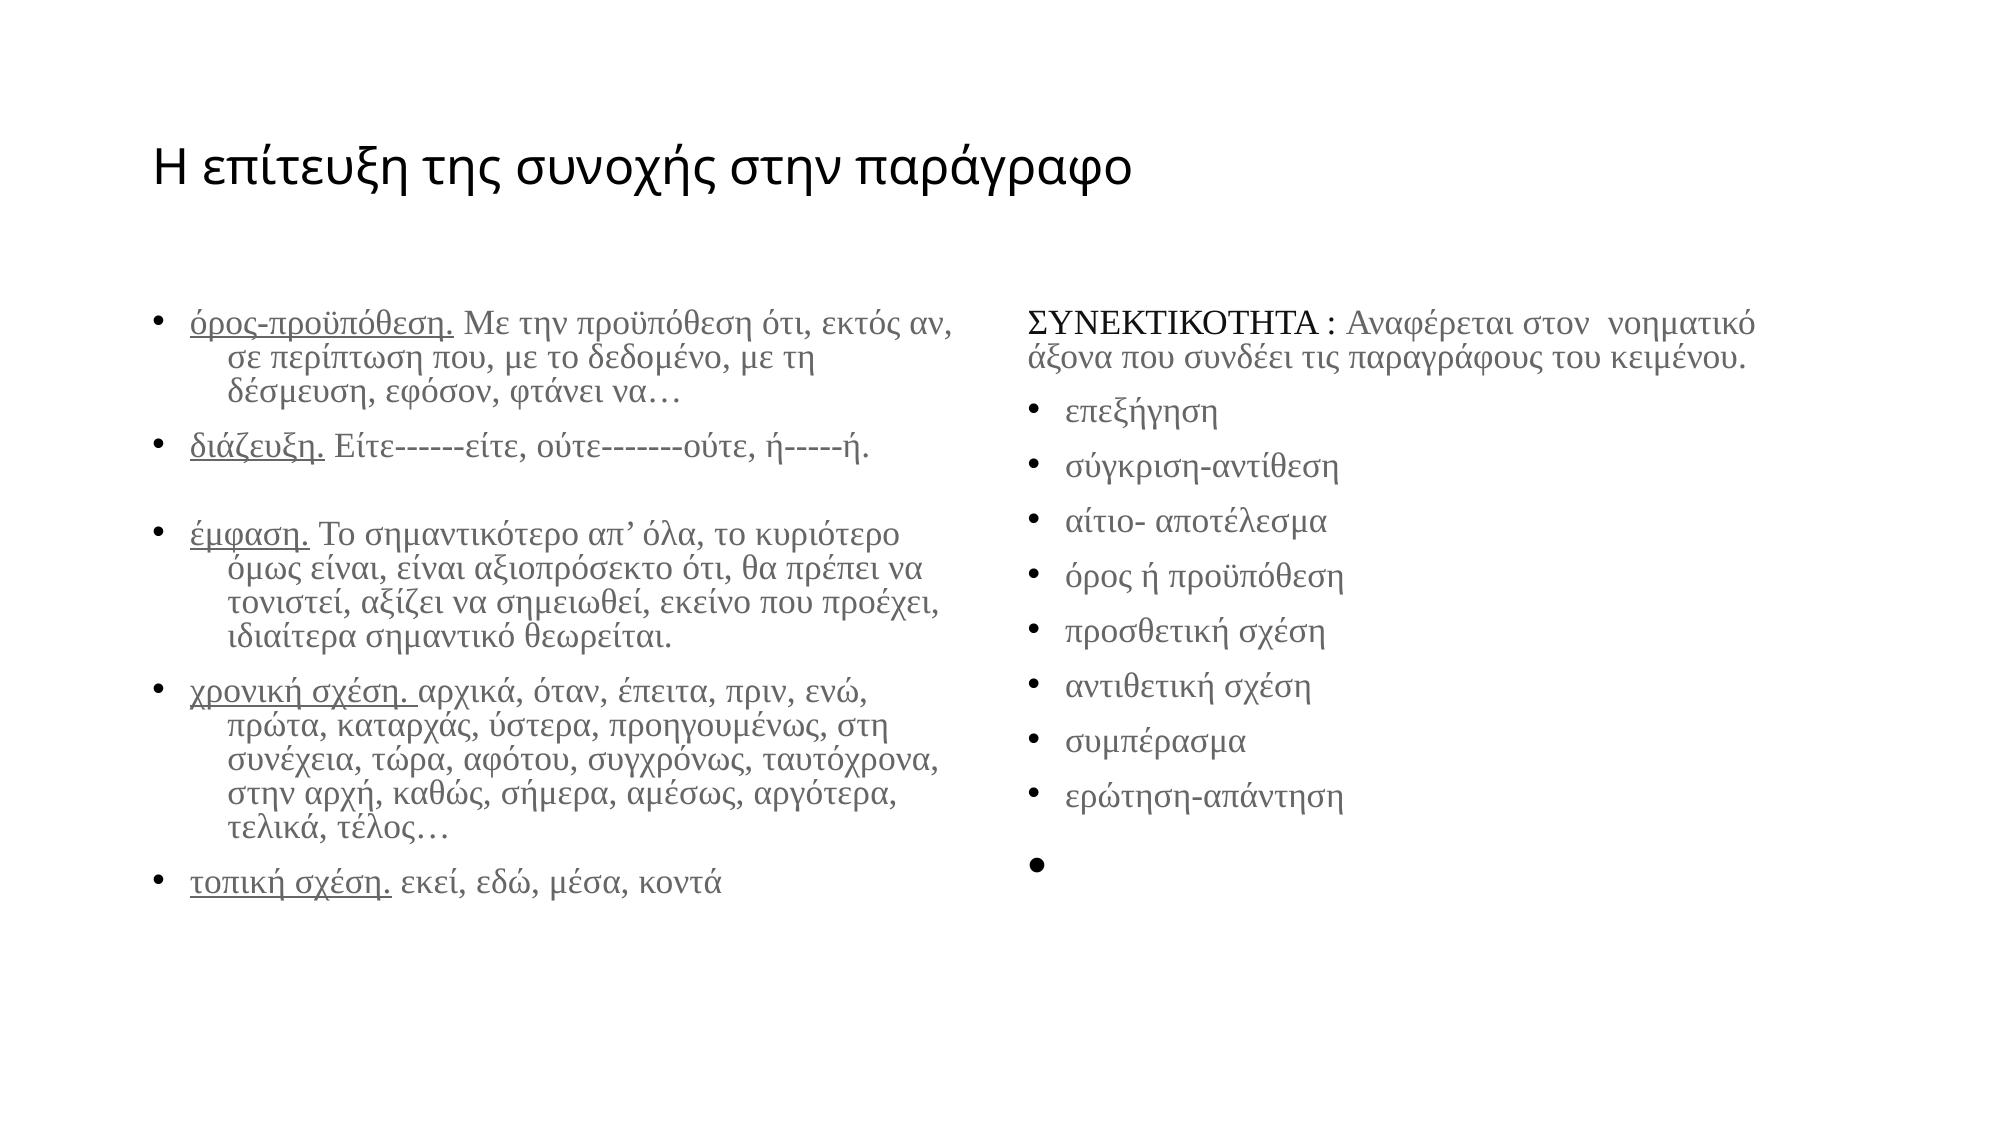

# Η επίτευξη της συνοχής στην παράγραφο
όρος-προϋπόθεση. Με την προϋπόθεση ότι, εκτός αν, σε περίπτωση που, με το δεδομένο, με τη δέσμευση, εφόσον, φτάνει να…
διάζευξη. Είτε------είτε, ούτε-------ούτε, ή-----ή.
έμφαση. Το σημαντικότερο απ’ όλα, το κυριότερο όμως είναι, είναι αξιοπρόσεκτο ότι, θα πρέπει να τονιστεί, αξίζει να σημειωθεί, εκείνο που προέχει, ιδιαίτερα σημαντικό θεωρείται.
χρονική σχέση. αρχικά, όταν, έπειτα, πριν, ενώ, πρώτα, καταρχάς, ύστερα, προηγουμένως, στη συνέχεια, τώρα, αφότου, συγχρόνως, ταυτόχρονα, στην αρχή, καθώς, σήμερα, αμέσως, αργότερα, τελικά, τέλος…
τοπική σχέση. εκεί, εδώ, μέσα, κοντά
ΣΥΝΕΚΤΙΚΟΤΗΤΑ : Αναφέρεται στον νοηματικό άξονα που συνδέει τις παραγράφους του κειμένου.
επεξήγηση
σύγκριση-αντίθεση
αίτιο- αποτέλεσμα
όρος ή προϋπόθεση
προσθετική σχέση
αντιθετική σχέση
συμπέρασμα
ερώτηση-απάντηση